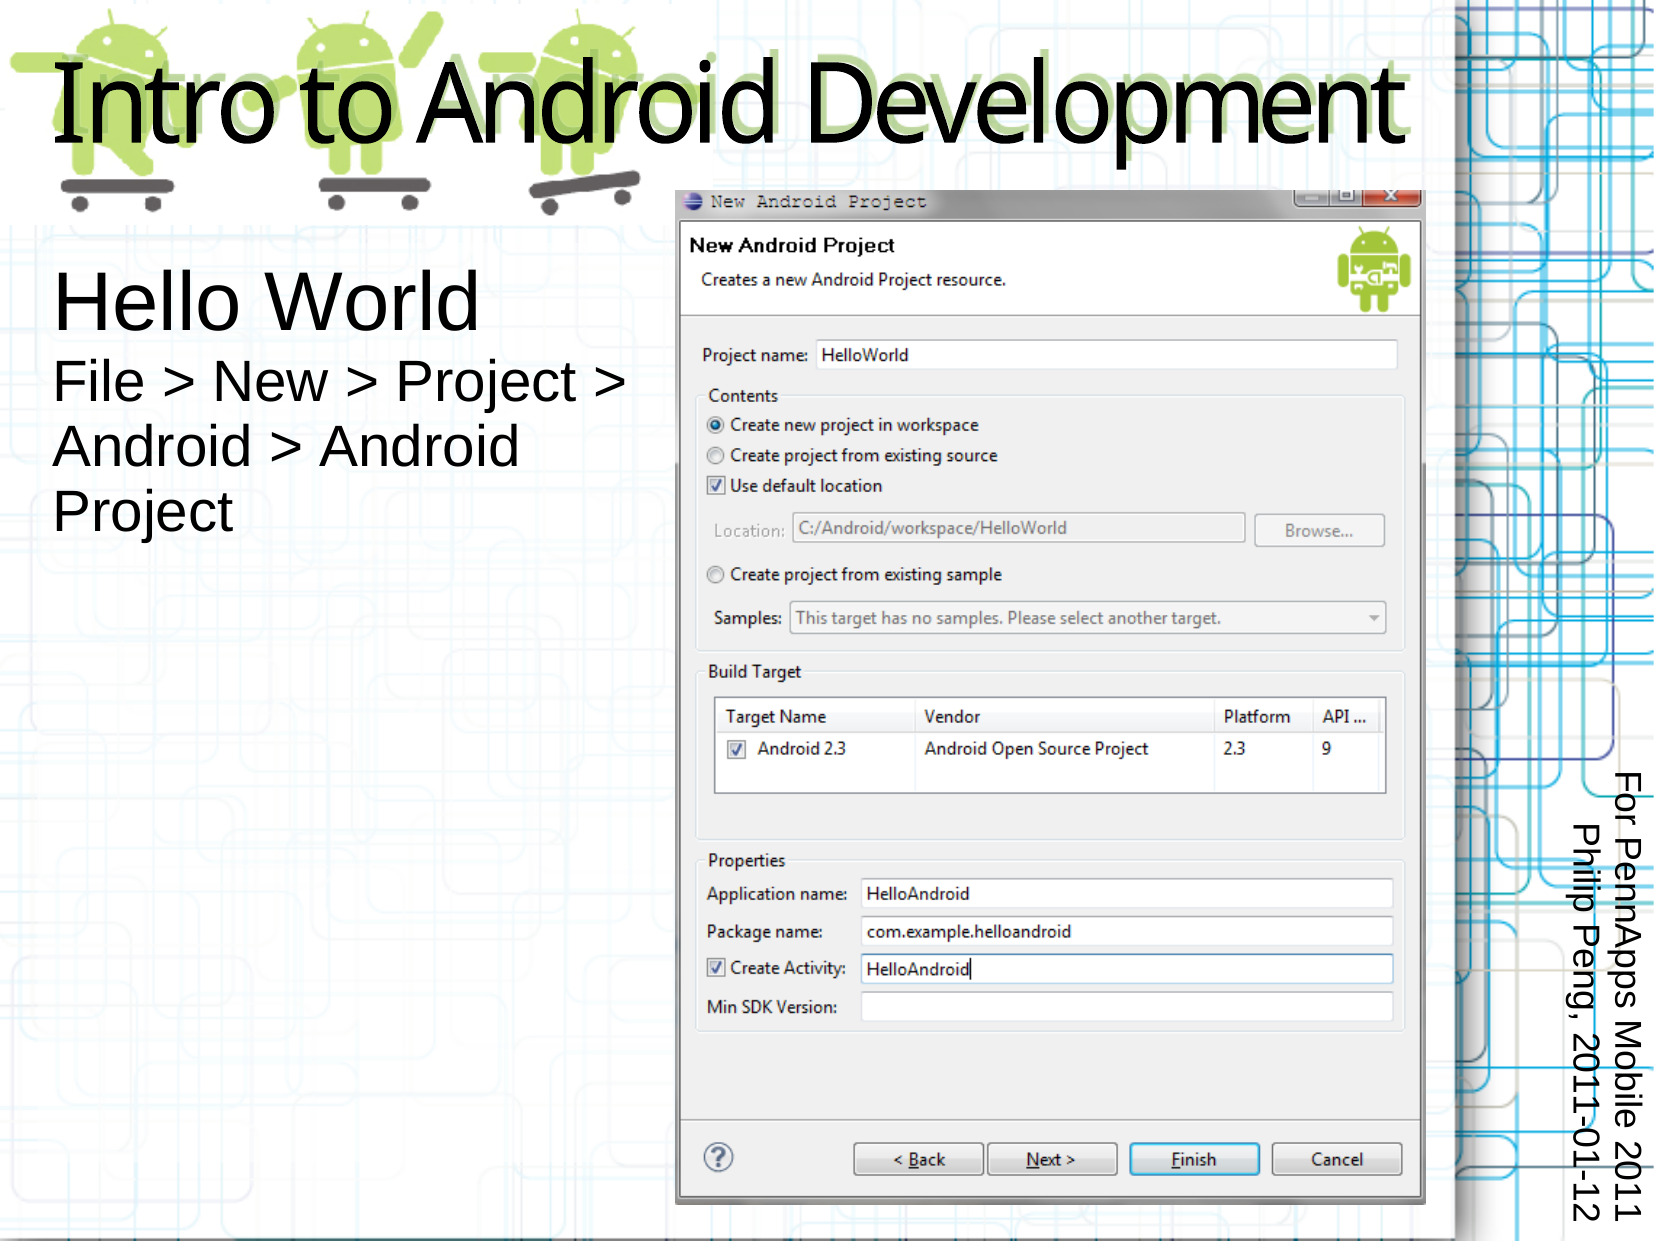

Intro to Android Development
Hello World
File > New > Project > Android > Android Project
For PennApps Mobile 2011
Philip Peng, 2011-01-12